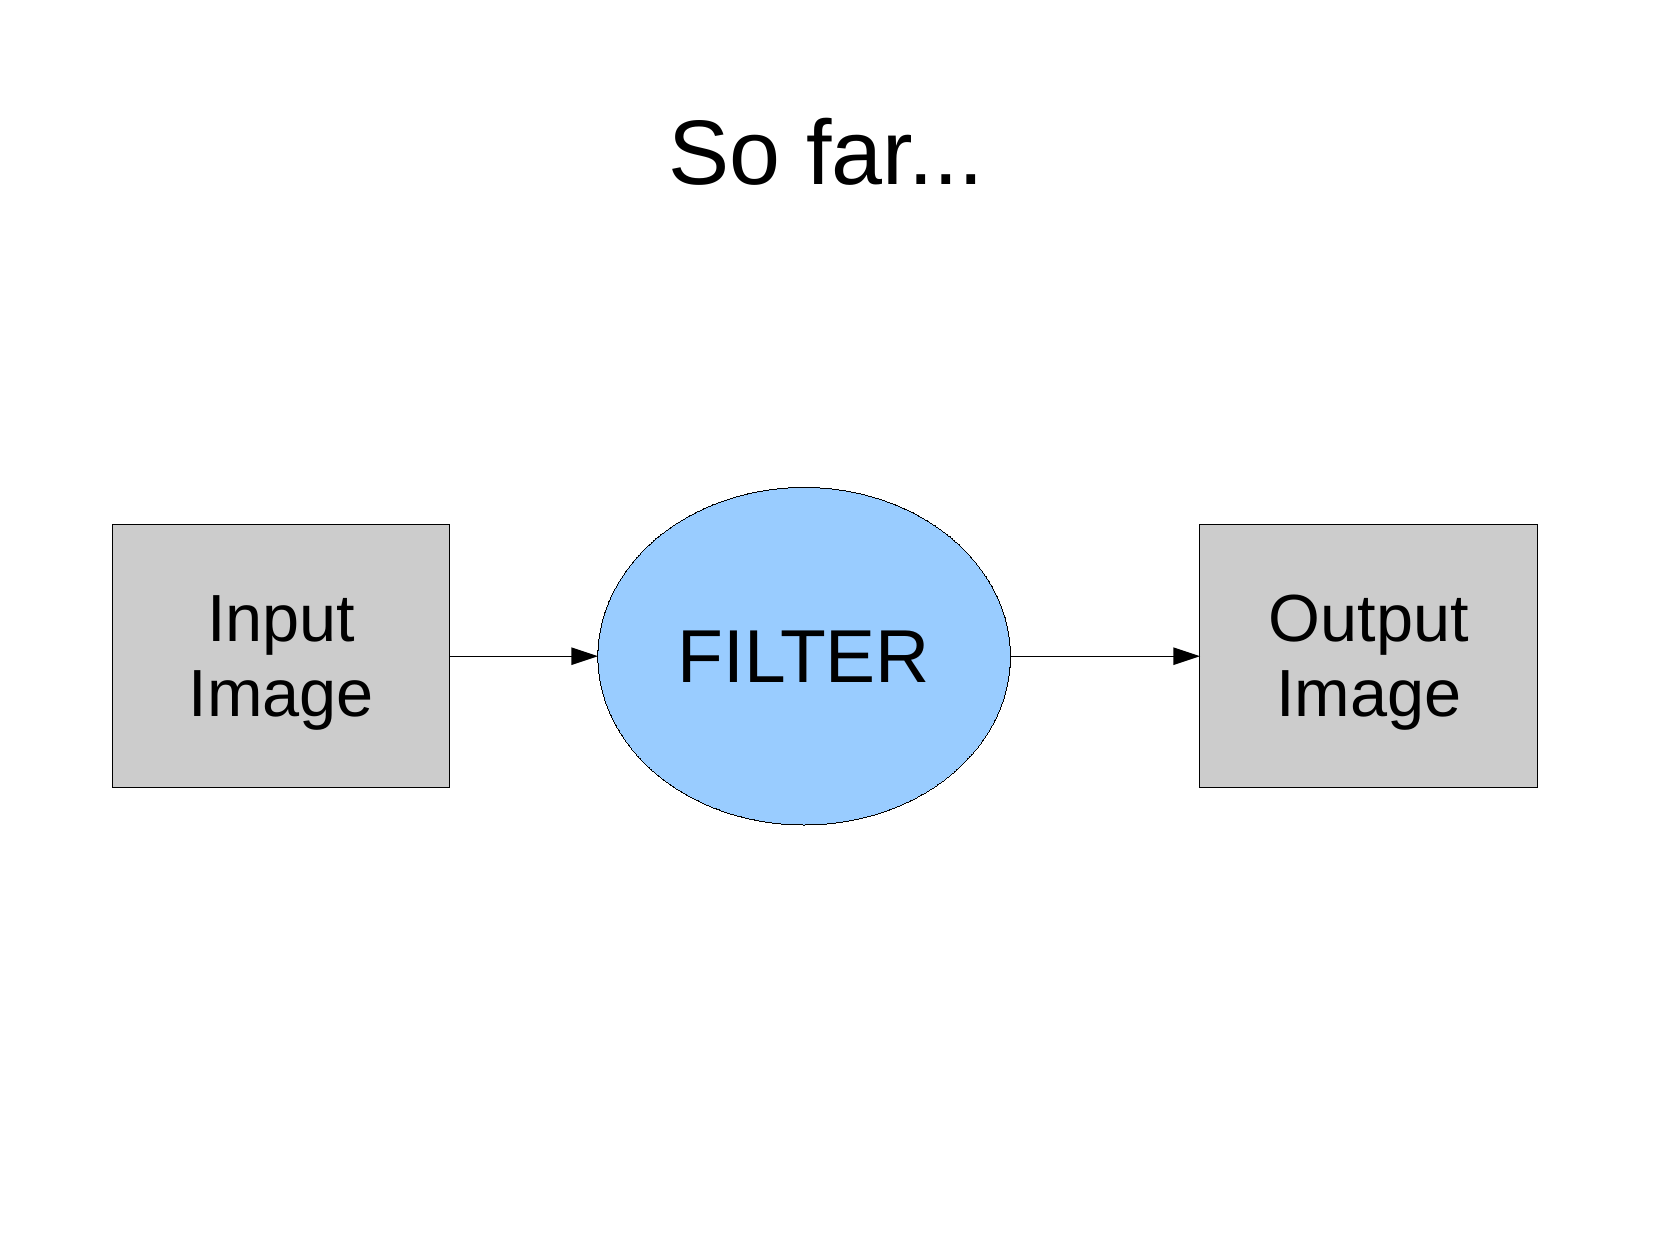

# So far...
FILTER
Input
Image
Output
Image